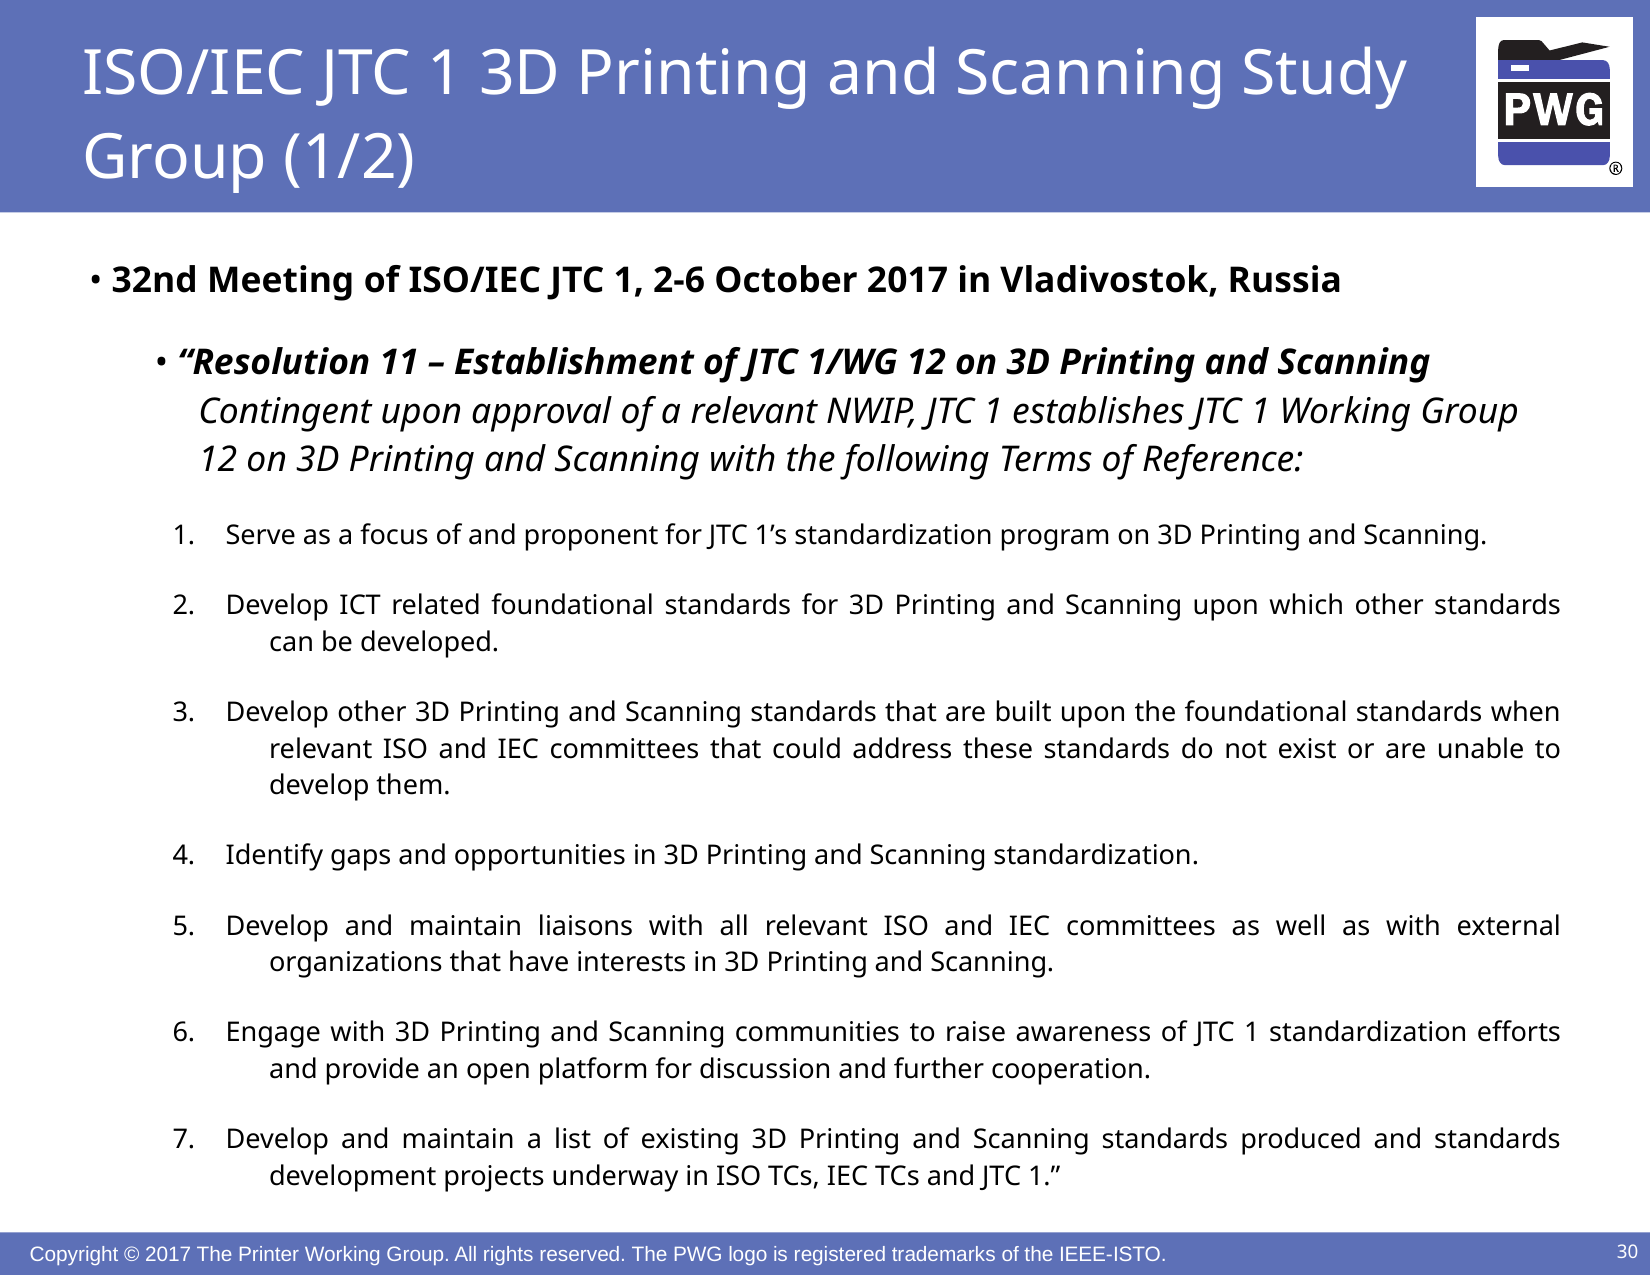

# ISO/IEC JTC 1 3D Printing and Scanning Study Group (1/2)
• 32nd Meeting of ISO/IEC JTC 1, 2-6 October 2017 in Vladivostok, Russia
• “Resolution 11 – Establishment of JTC 1/WG 12 on 3D Printing and Scanning Contingent upon approval of a relevant NWIP, JTC 1 establishes JTC 1 Working Group 12 on 3D Printing and Scanning with the following Terms of Reference:
Serve as a focus of and proponent for JTC 1’s standardization program on 3D Printing and Scanning.
Develop ICT related foundational standards for 3D Printing and Scanning upon which other standards can be developed.
Develop other 3D Printing and Scanning standards that are built upon the foundational standards when relevant ISO and IEC committees that could address these standards do not exist or are unable to develop them.
Identify gaps and opportunities in 3D Printing and Scanning standardization.
Develop and maintain liaisons with all relevant ISO and IEC committees as well as with external organizations that have interests in 3D Printing and Scanning.
Engage with 3D Printing and Scanning communities to raise awareness of JTC 1 standardization efforts and provide an open platform for discussion and further cooperation.
Develop and maintain a list of existing 3D Printing and Scanning standards produced and standards development projects underway in ISO TCs, IEC TCs and JTC 1.”